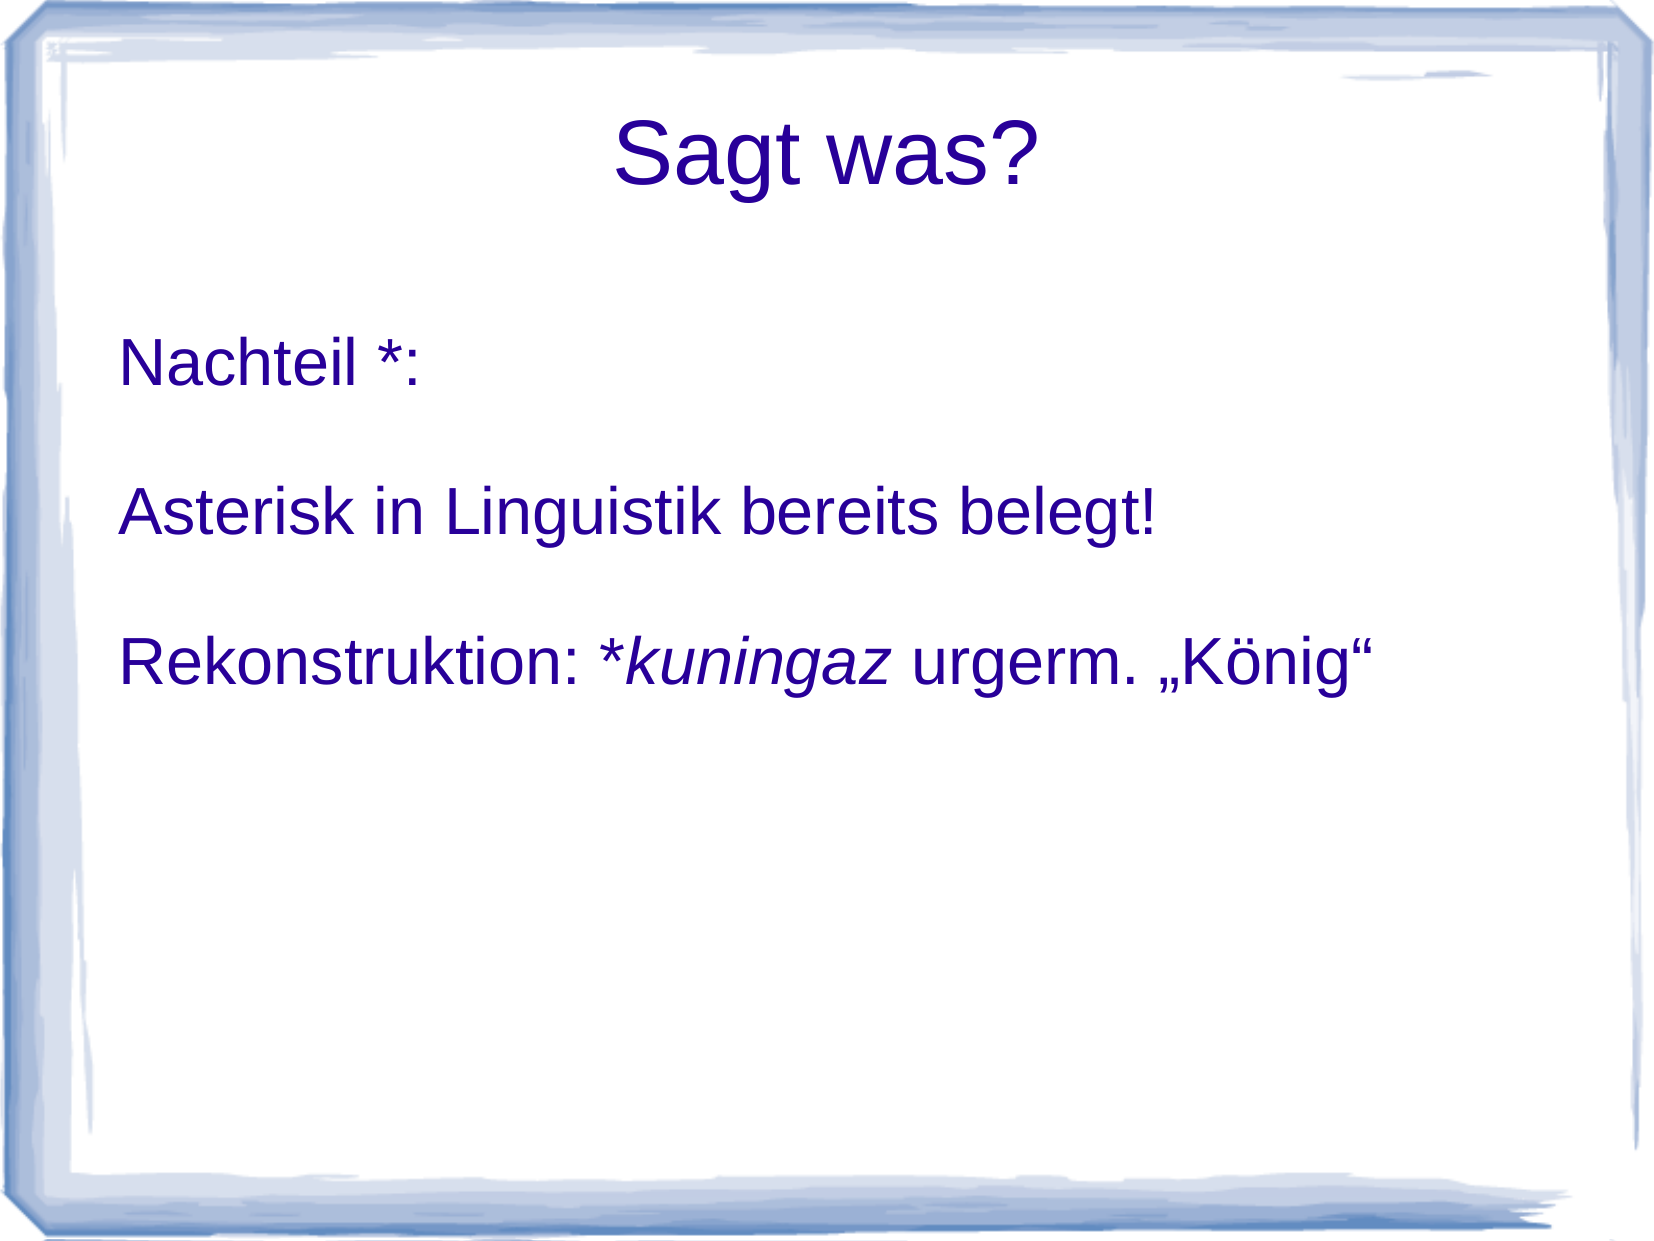

# Sagt was?
Nachteil *:
Asterisk in Linguistik bereits belegt!
Rekonstruktion: *kuningaz urgerm. „König“